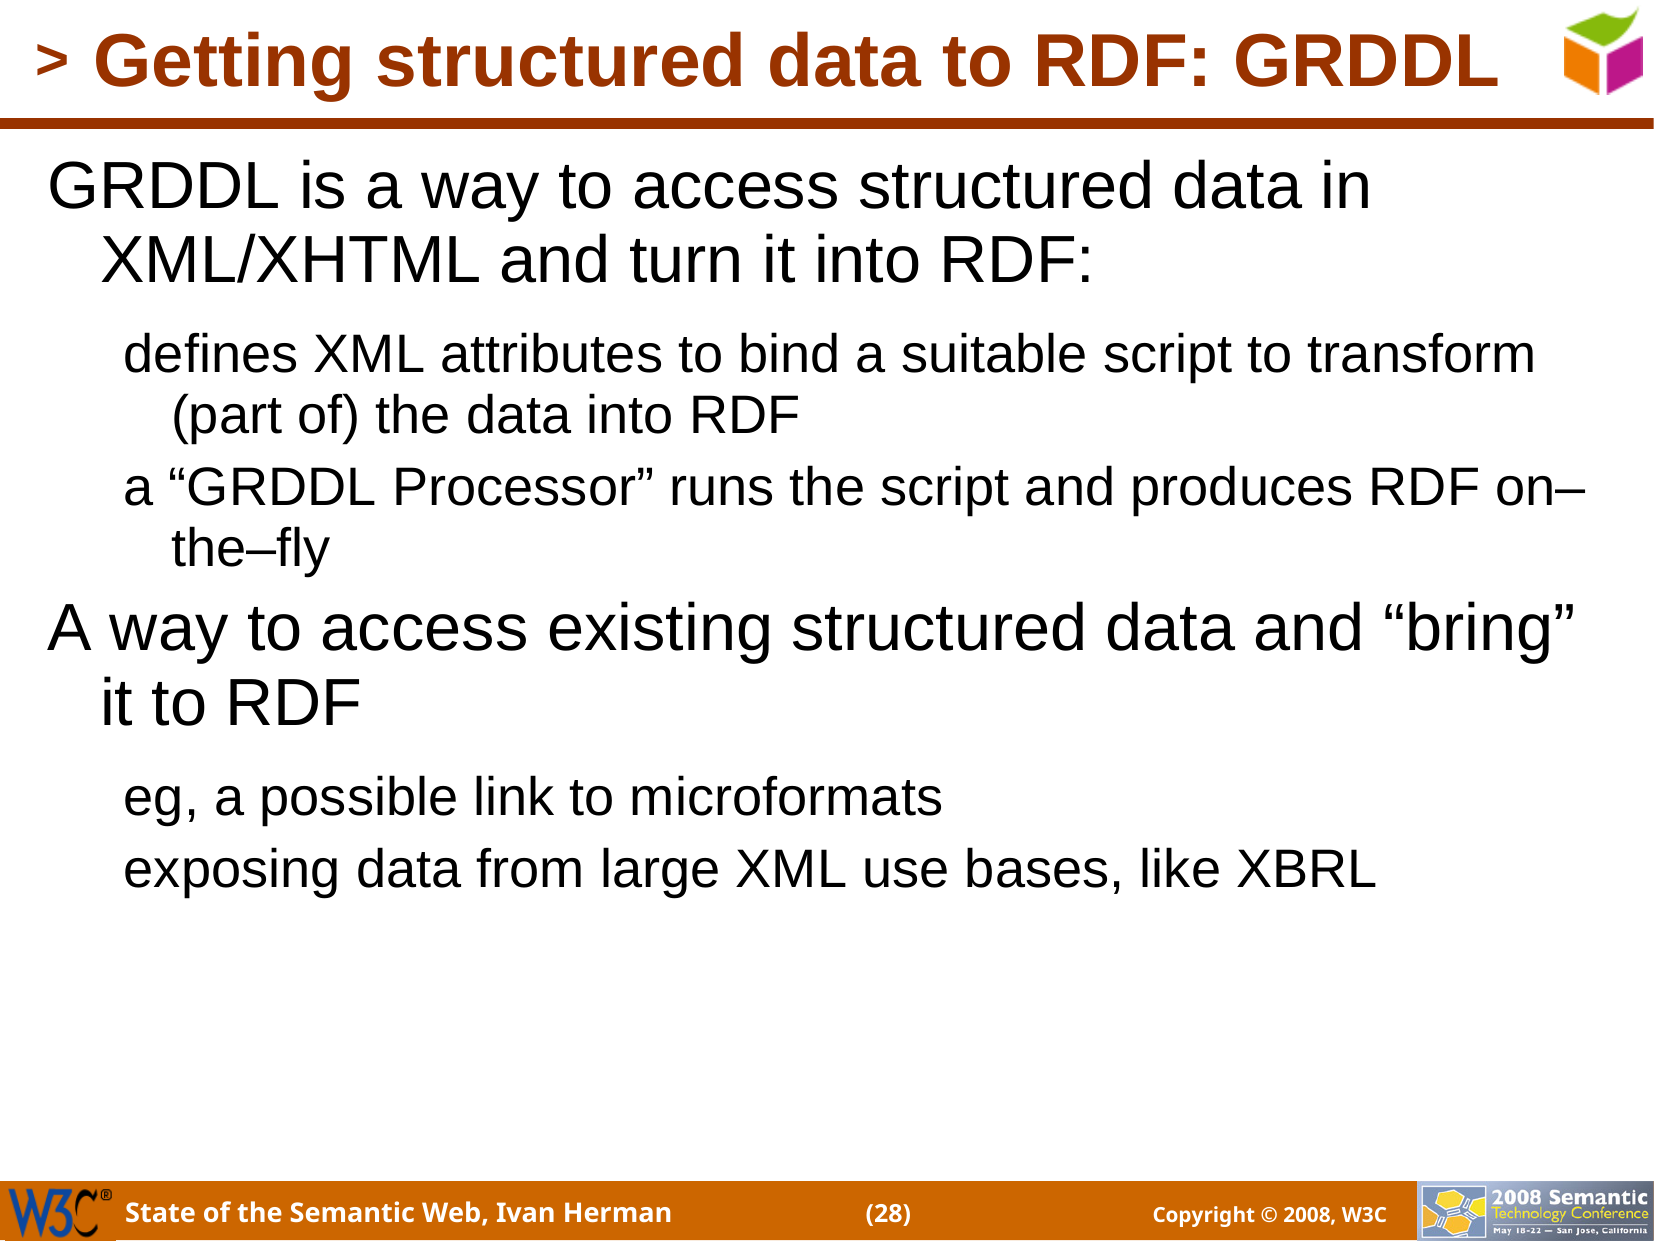

# Getting structured data to RDF: GRDDL
GRDDL is a way to access structured data in XML/XHTML and turn it into RDF:
defines XML attributes to bind a suitable script to transform (part of) the data into RDF
a “GRDDL Processor” runs the script and produces RDF on–the–fly
A way to access existing structured data and “bring” it to RDF
eg, a possible link to microformats
exposing data from large XML use bases, like XBRL